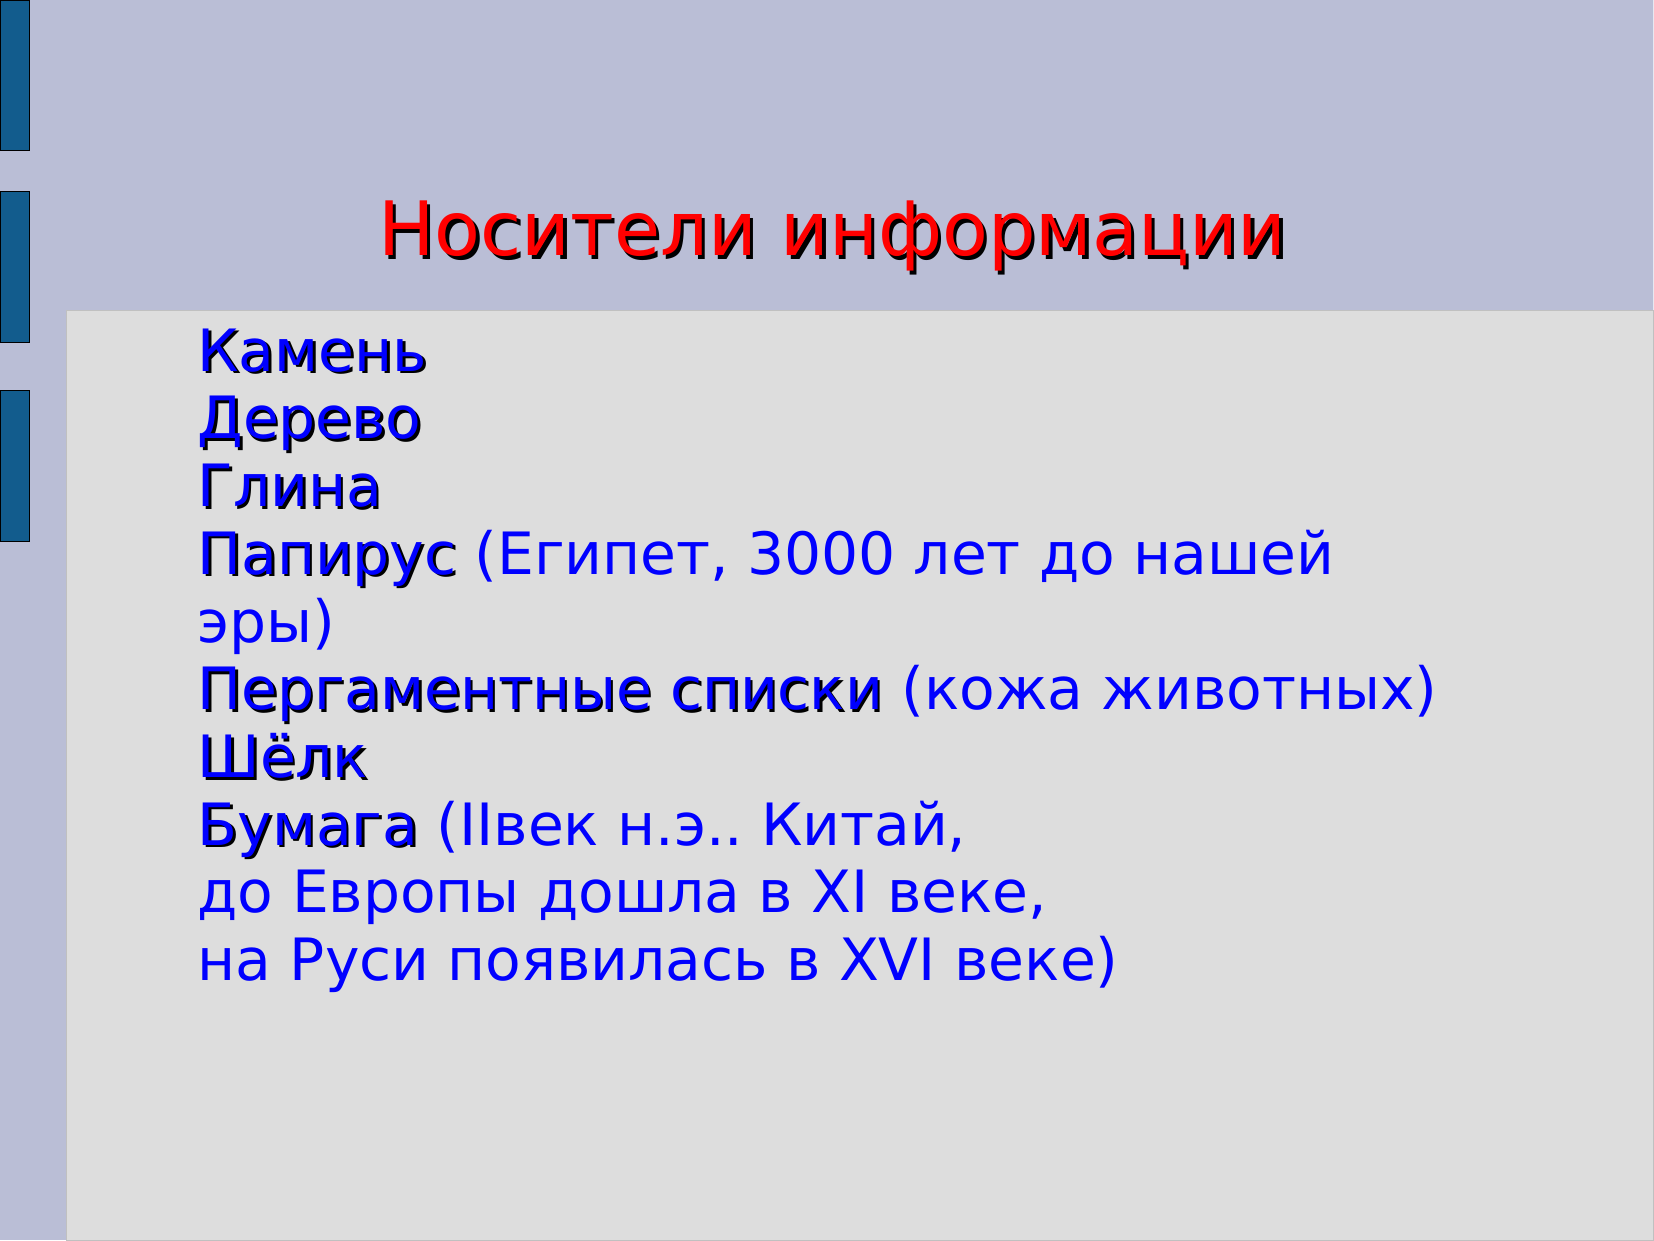

Носители информации
Камень
Дерево
Глина
Папирус (Египет, 3000 лет до нашей эры)
Пергаментные списки (кожа животных)
Шёлк
Бумага (IIвек н.э.. Китай,
до Европы дошла в XI веке,
на Руси появилась в XVI веке)